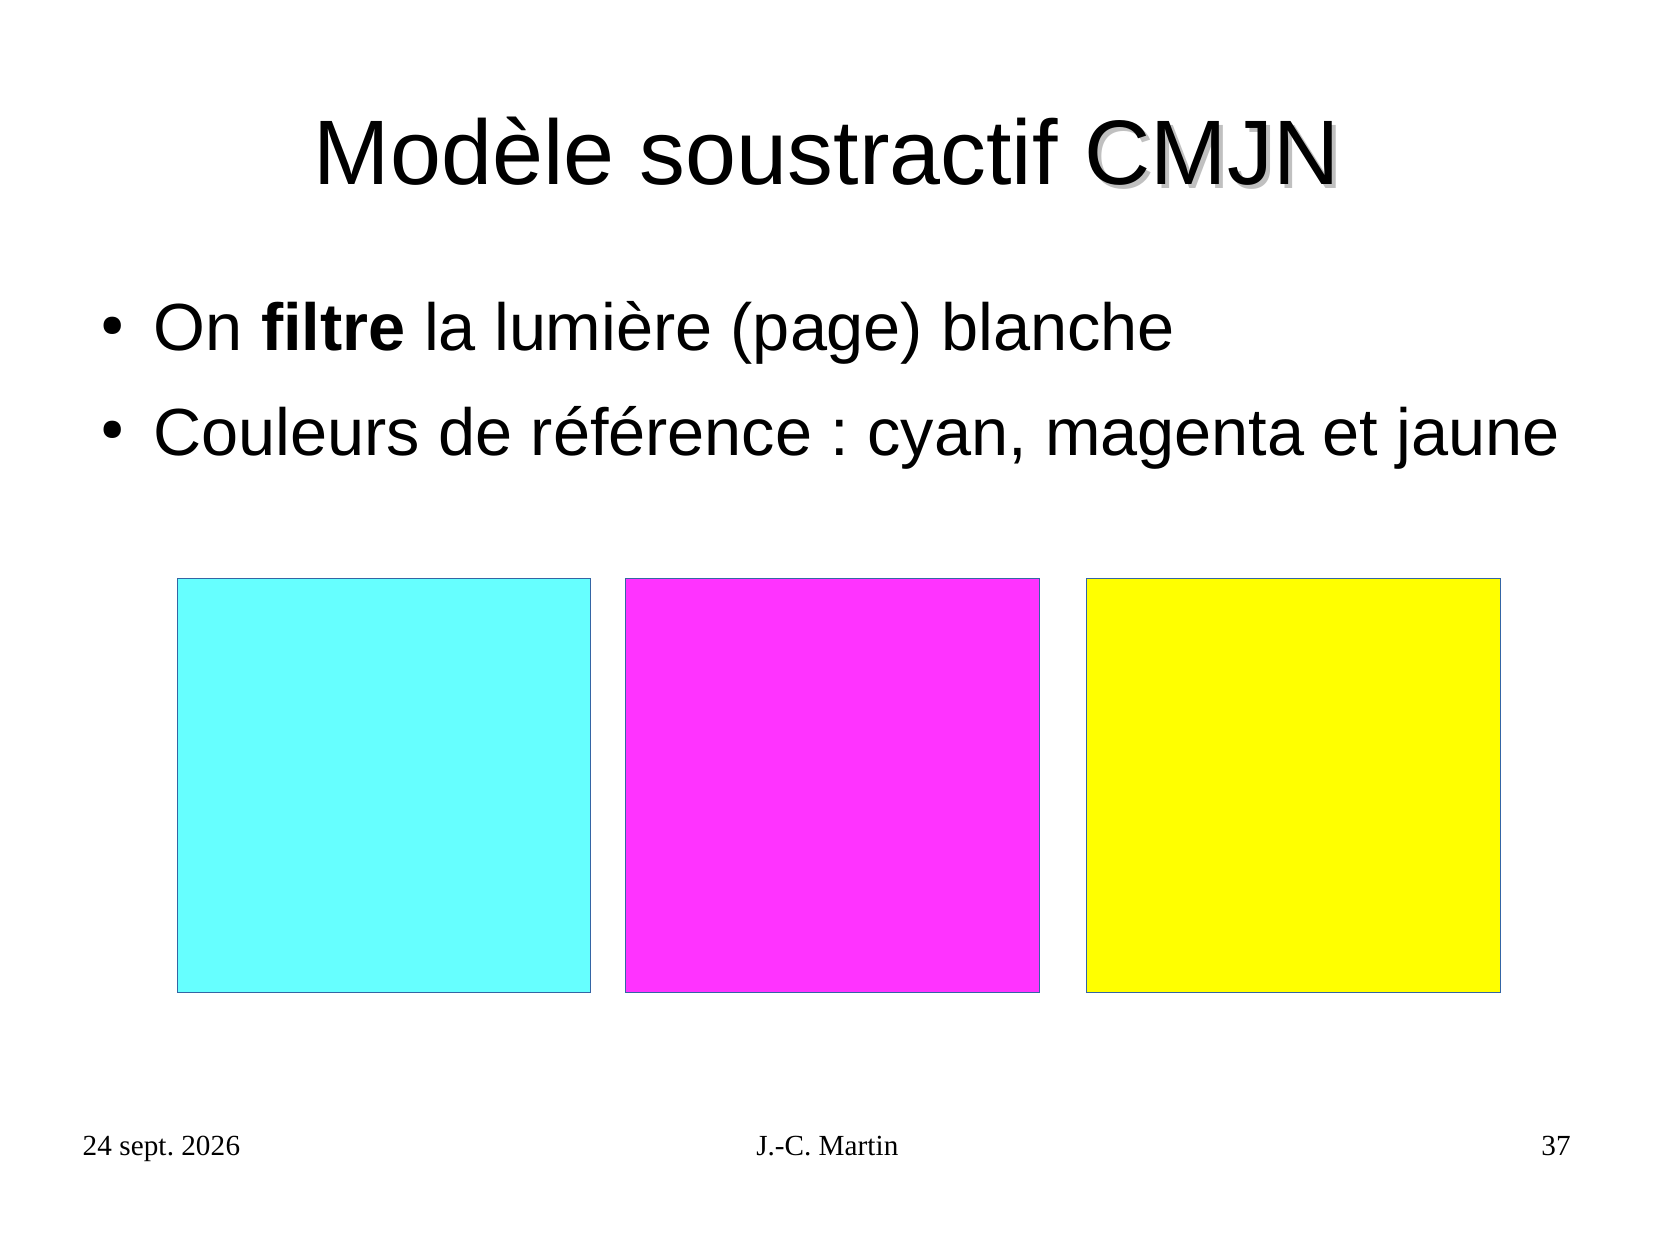

# Modèle soustractif CMJN
On filtre la lumière (page) blanche
Couleurs de référence : cyan, magenta et jaune
J.-C. Martin
37